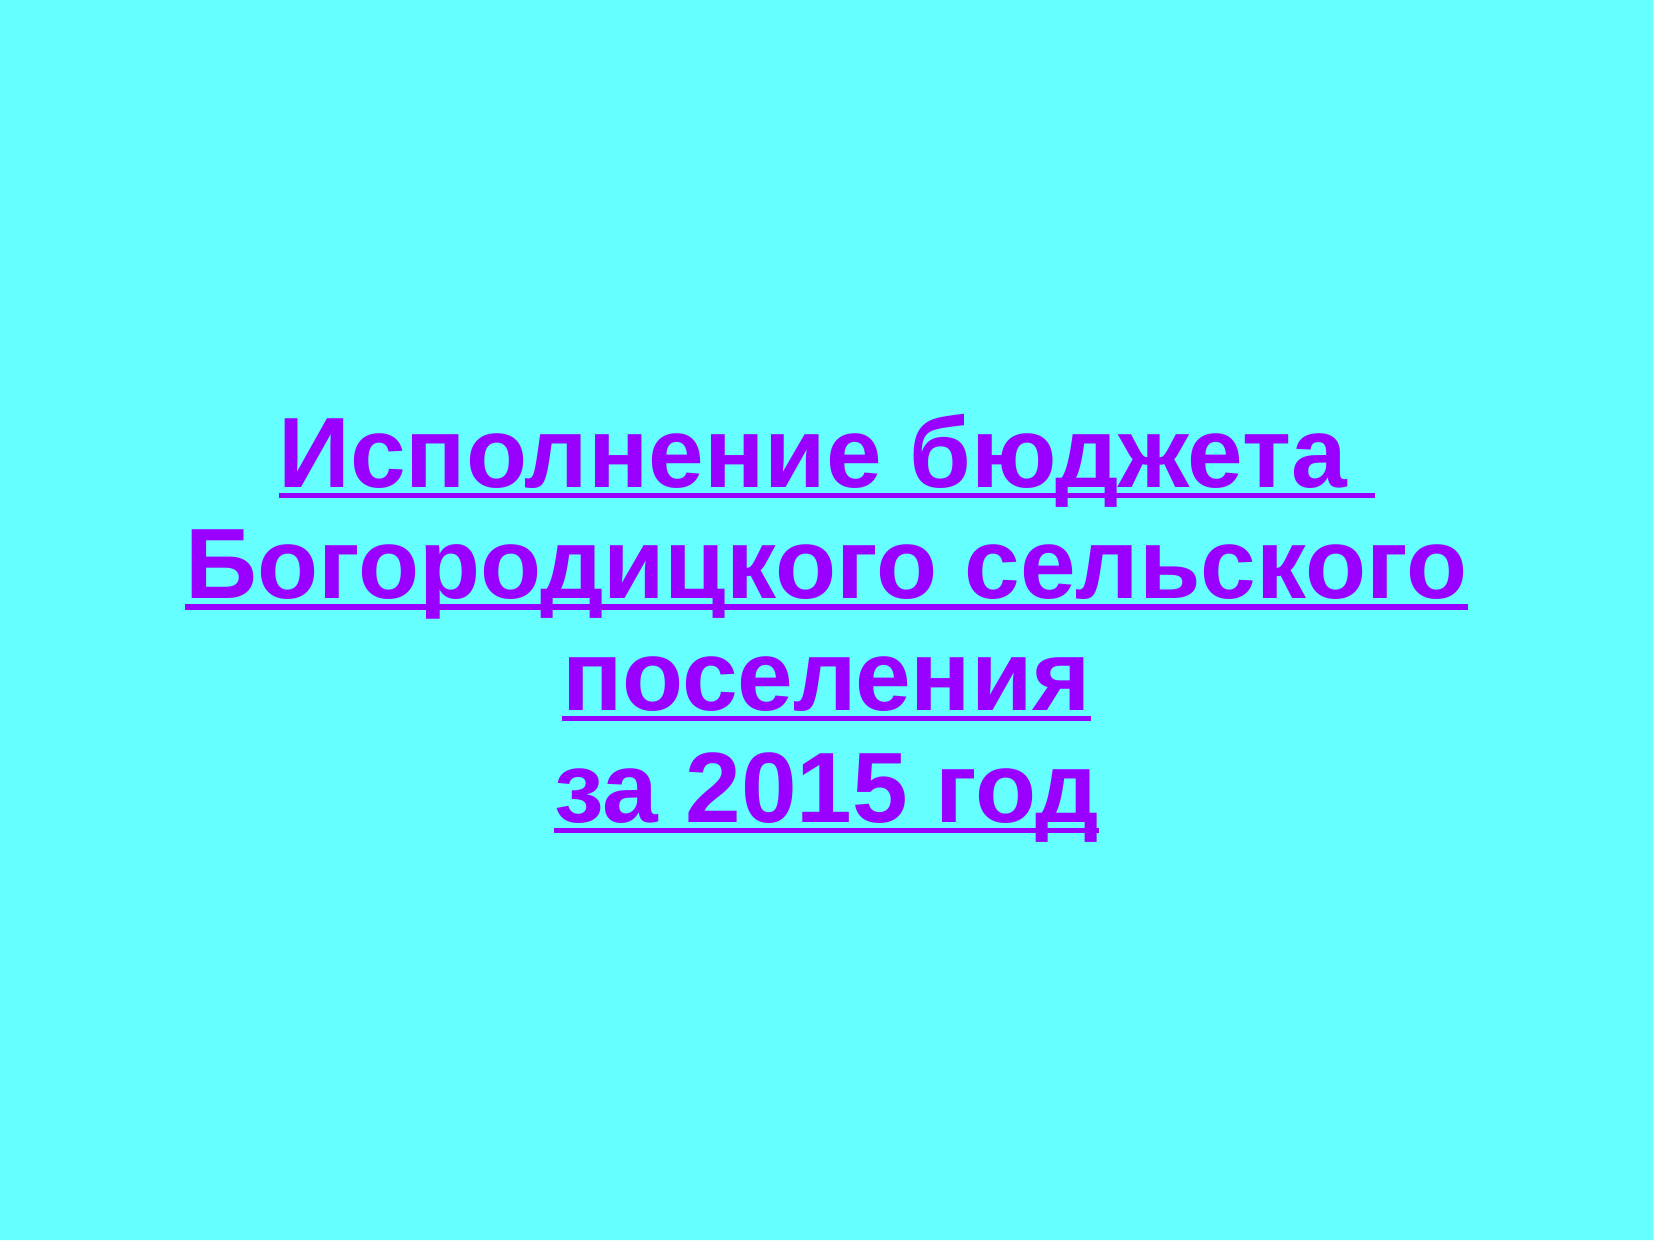

# Исполнение бюджета Богородицкого сельского поселения за 2015 год